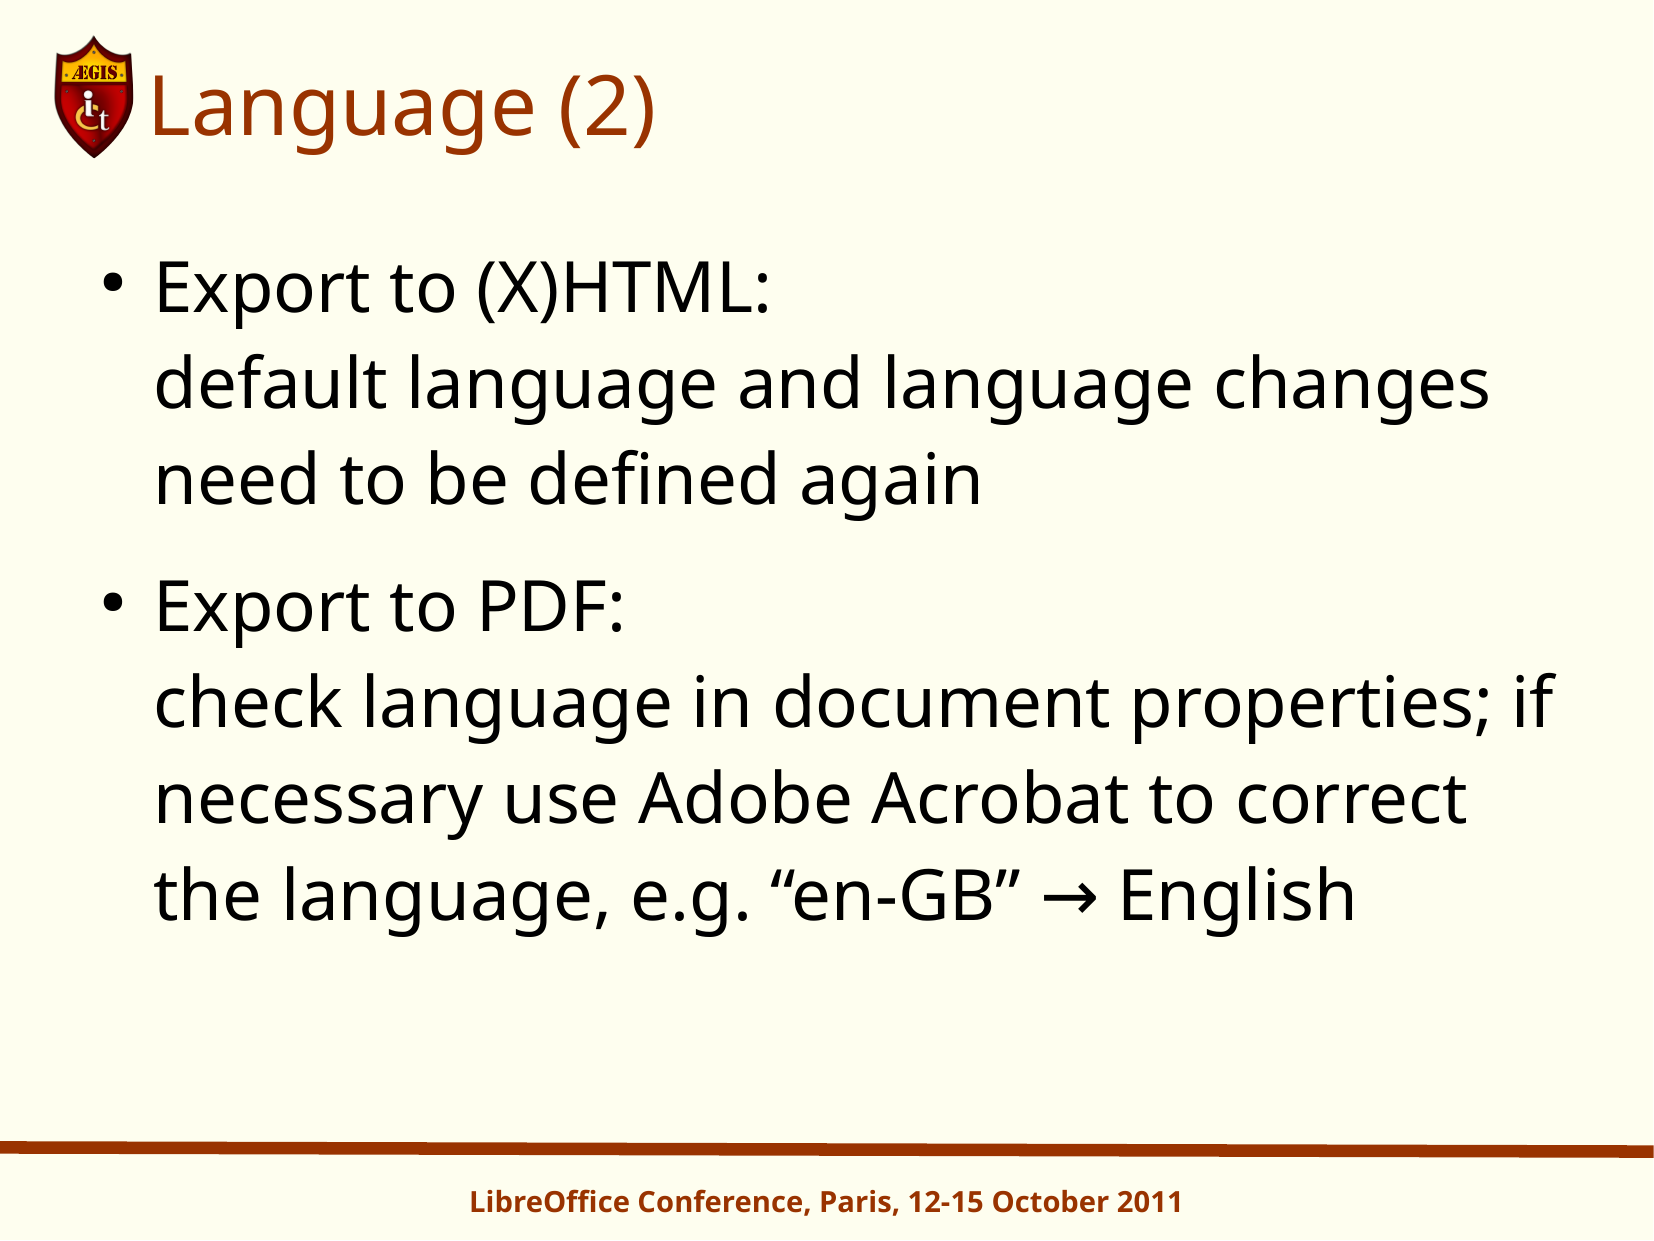

# Language (2)
Export to (X)HTML:
default language and language changes need to be defined again
Export to PDF:
check language in document properties; if necessary use Adobe Acrobat to correct the language, e.g. “en-GB” → English